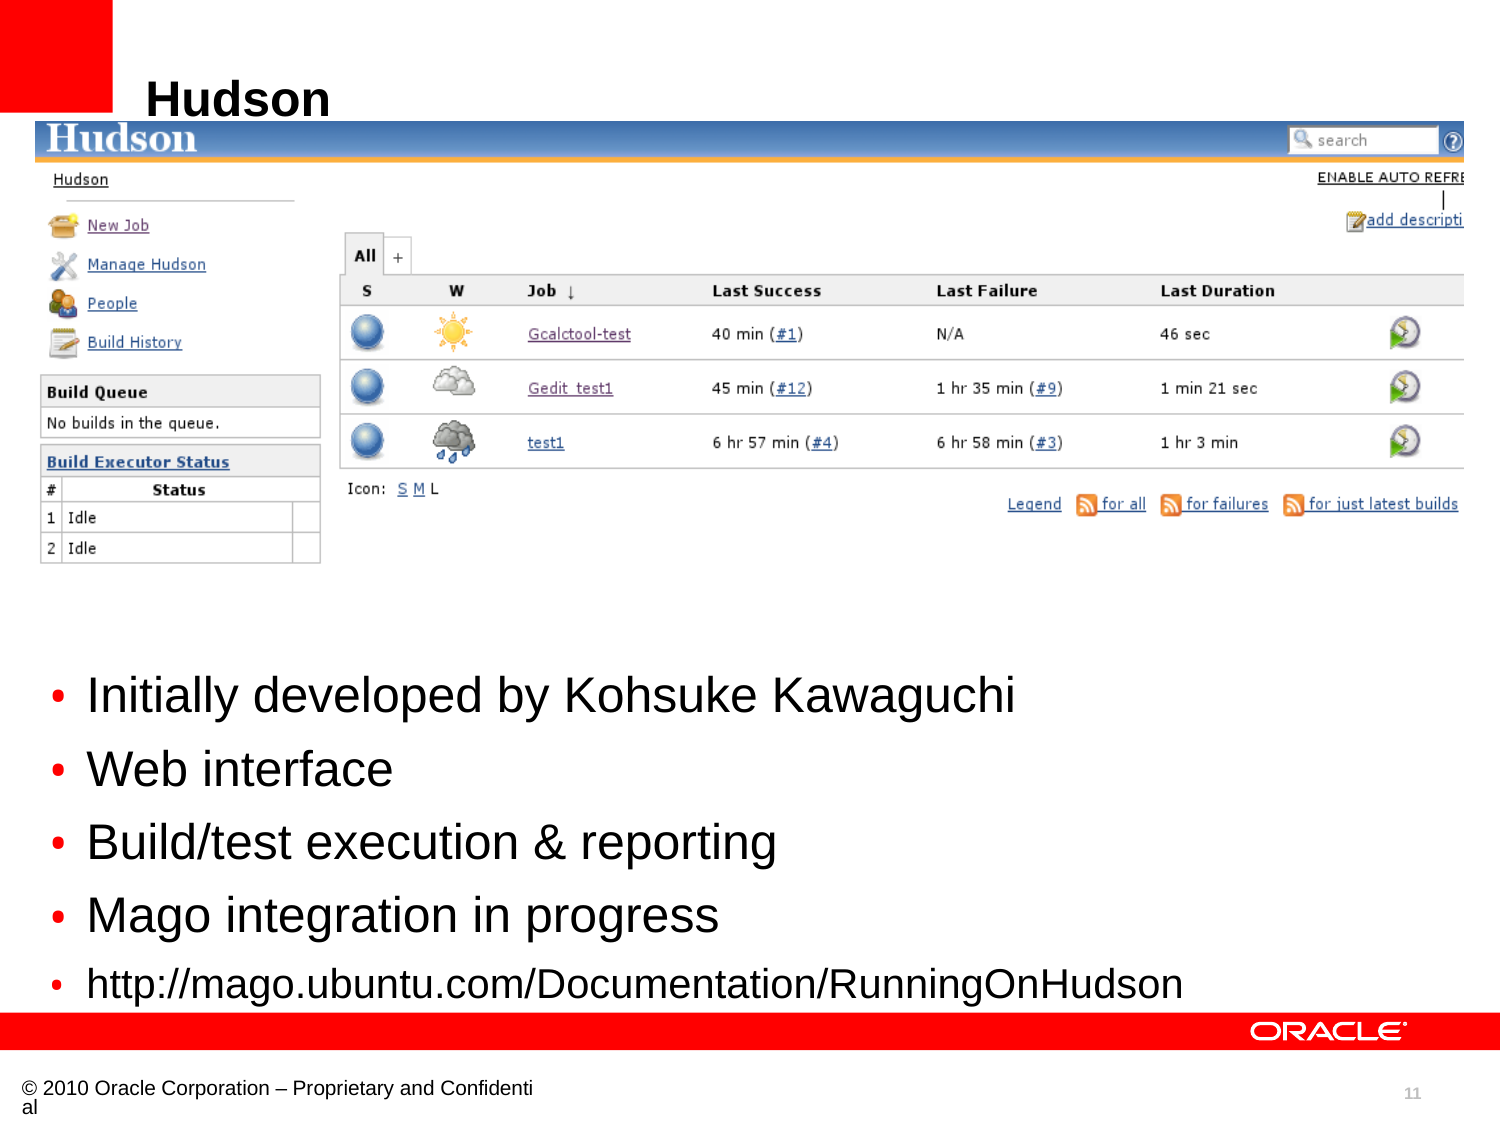

# Hudson
Initially developed by Kohsuke Kawaguchi
Web interface
Build/test execution & reporting
Mago integration in progress
http://mago.ubuntu.com/Documentation/RunningOnHudson
© 2010 Oracle Corporation – Proprietary and Confidential